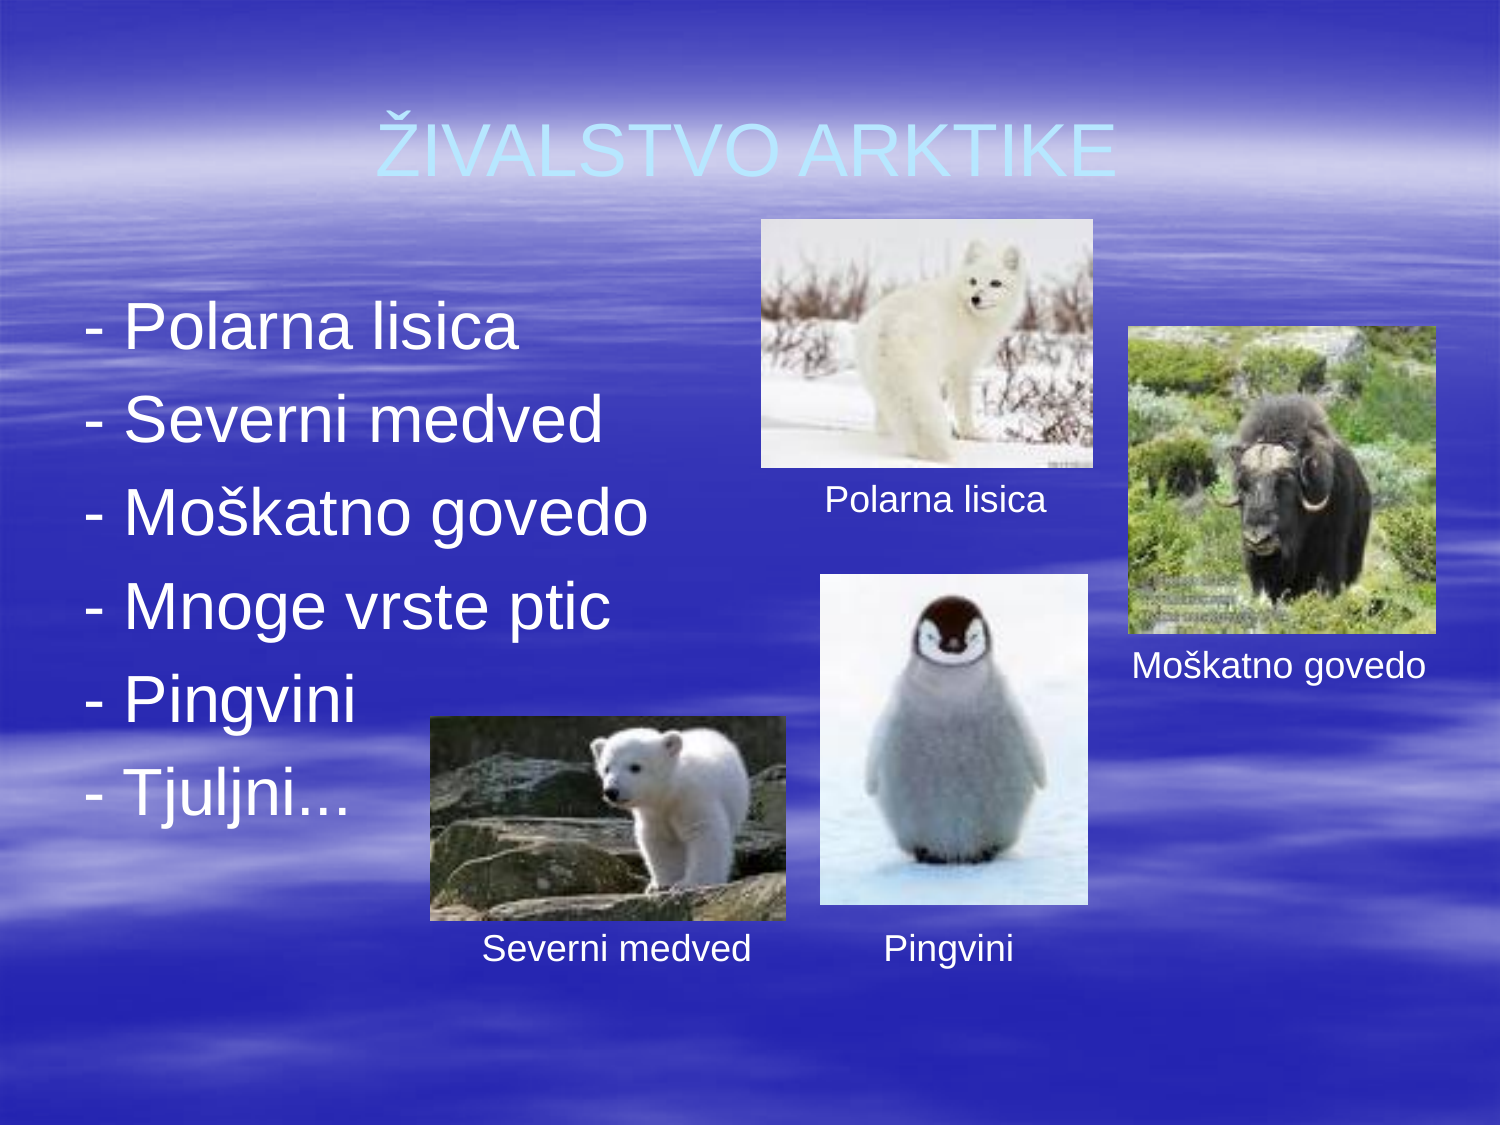

# ŽIVALSTVO ARKTIKE
 - Polarna lisica
 - Severni medved
 - Moškatno govedo
 - Mnoge vrste ptic
 - Pingvini
 - Tjuljni...
Polarna lisica
Moškatno govedo
Severni medved
Pingvini